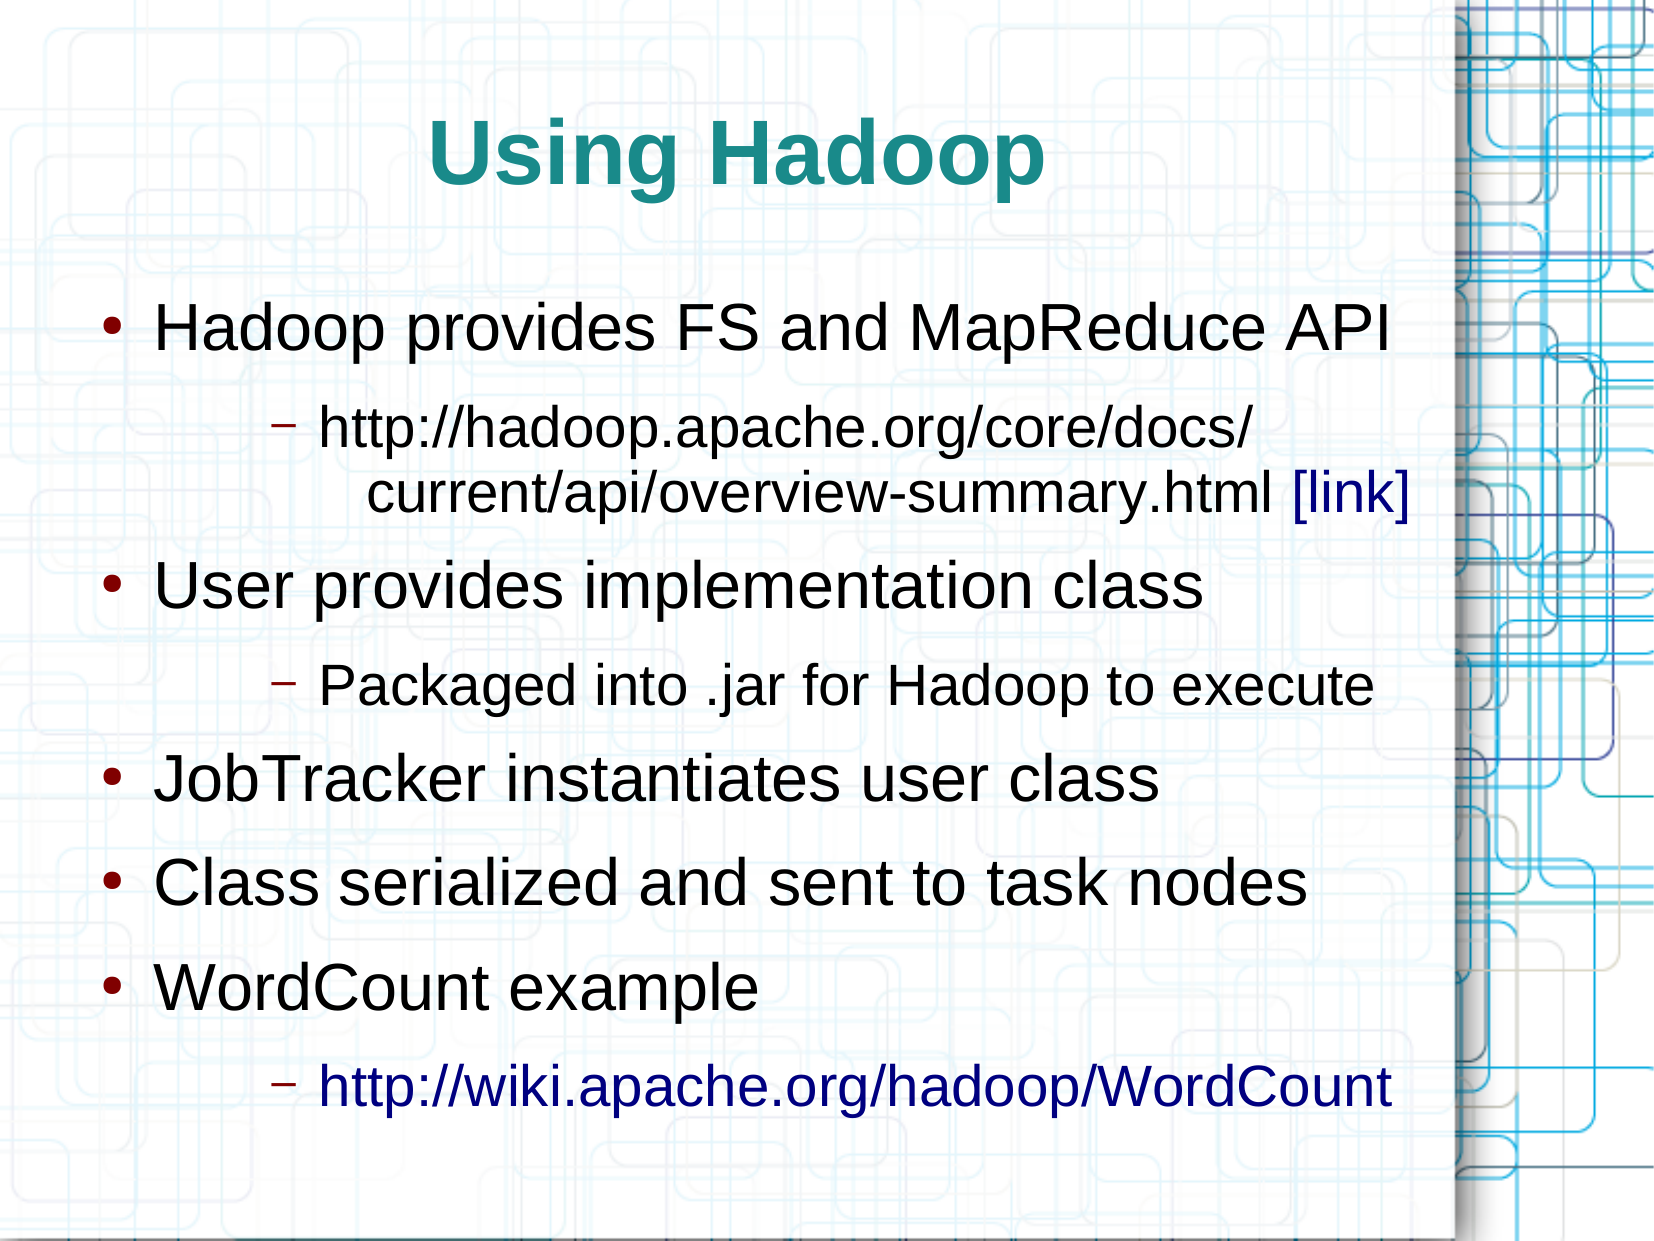

# Using Hadoop
Hadoop provides FS and MapReduce API
http://hadoop.apache.org/core/docs/current/api/overview-summary.html [link]
User provides implementation class
Packaged into .jar for Hadoop to execute
JobTracker instantiates user class
Class serialized and sent to task nodes
WordCount example
http://wiki.apache.org/hadoop/WordCount